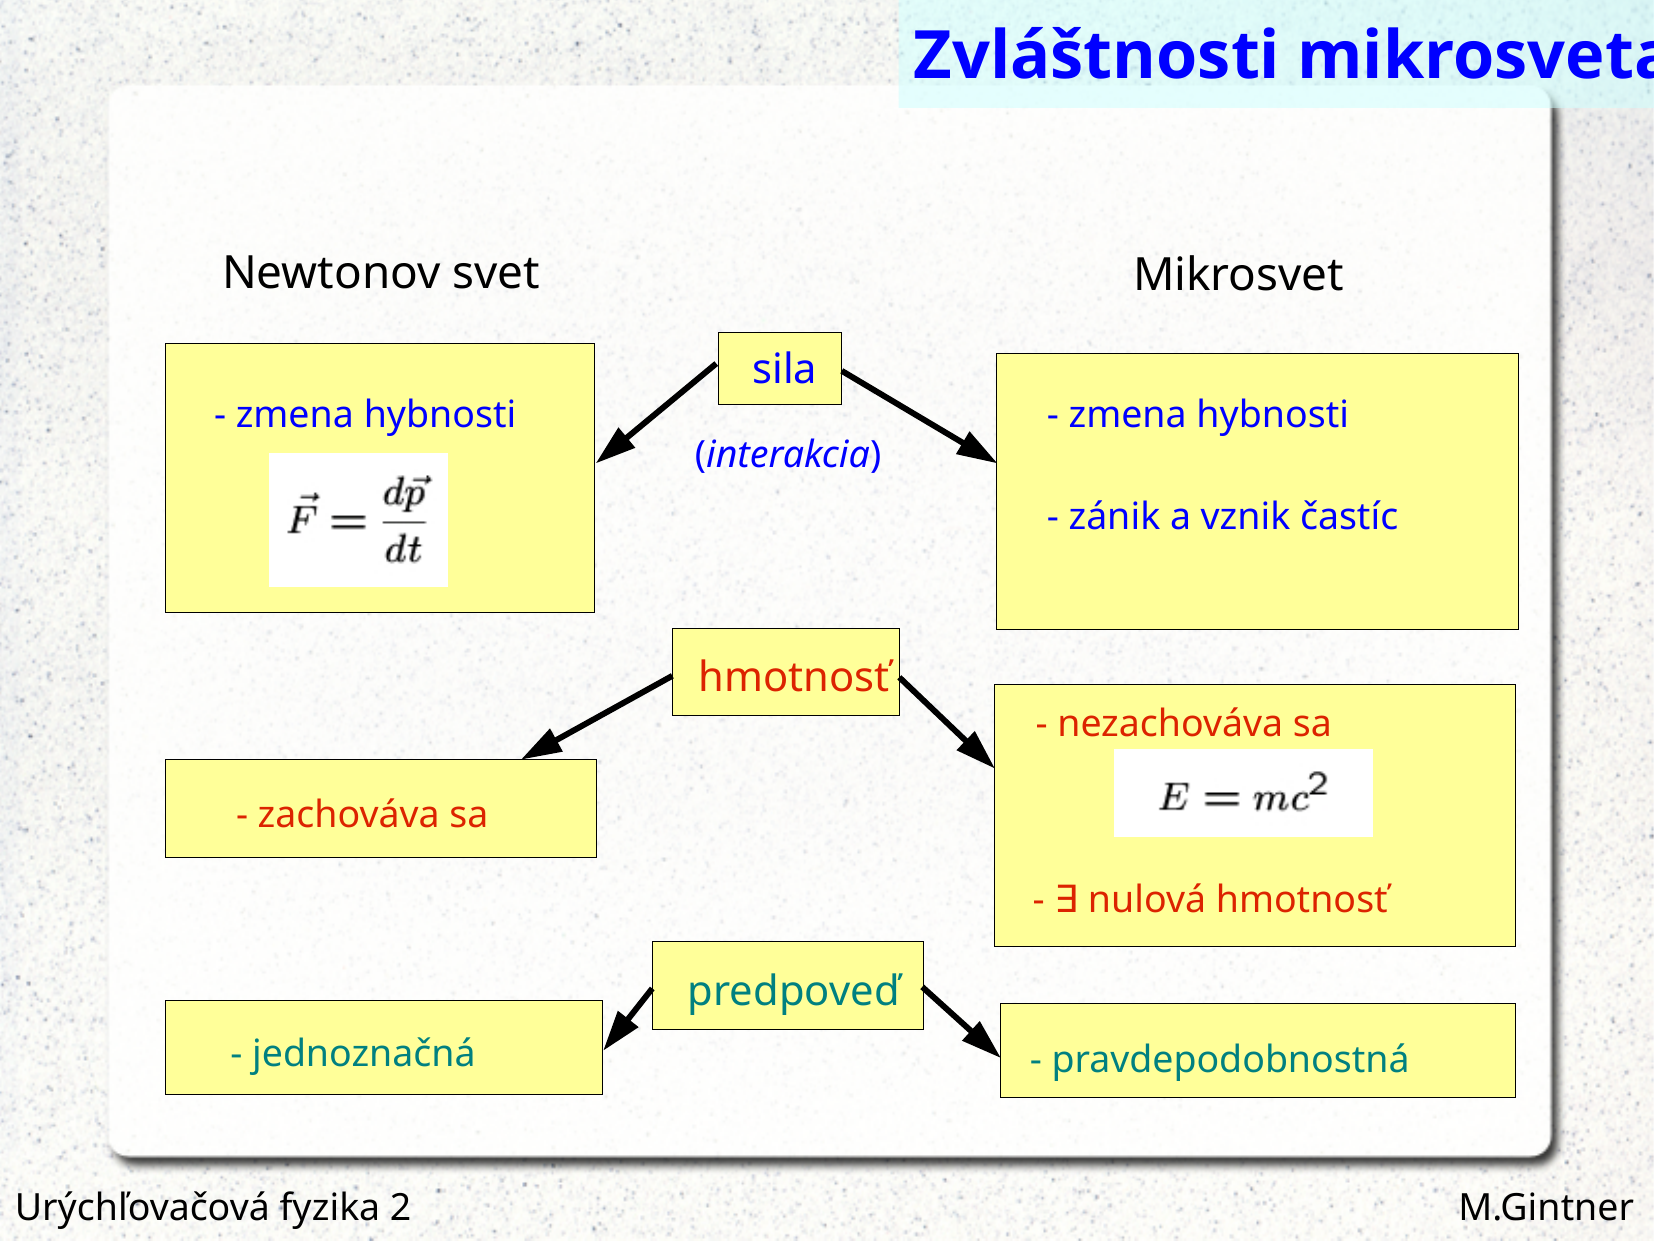

Zvláštnosti mikrosveta
Newtonov svet
Mikrosvet
sila
- zmena hybnosti
- zmena hybnosti
- zánik a vznik častíc
(interakcia)
hmotnosť
- nezachováva sa
- ∃ nulová hmotnosť
- zachováva sa
predpoveď
- jednoznačná
- pravdepodobnostná
Urýchľovačová fyzika 2
M.Gintner